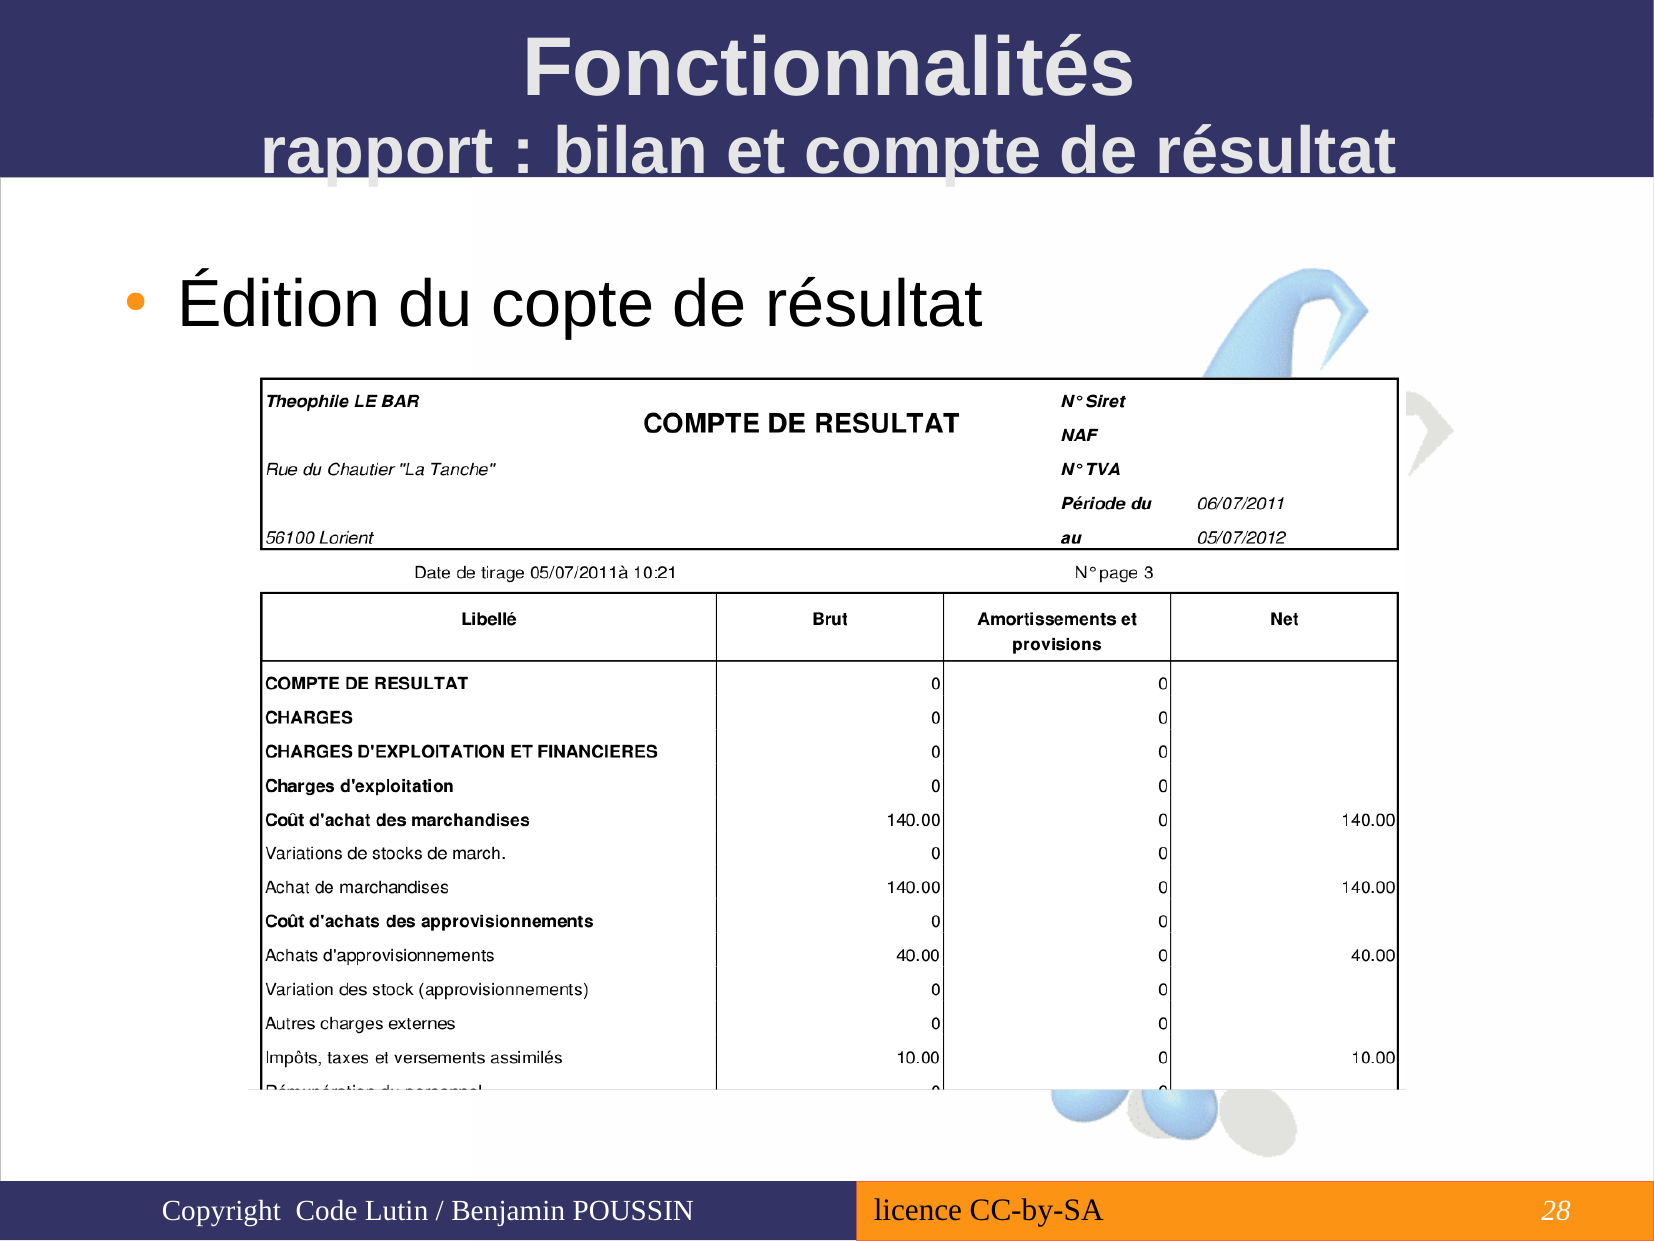

# Fonctionnalités rapport : bilan et compte de résultat
Édition du copte de résultat
28